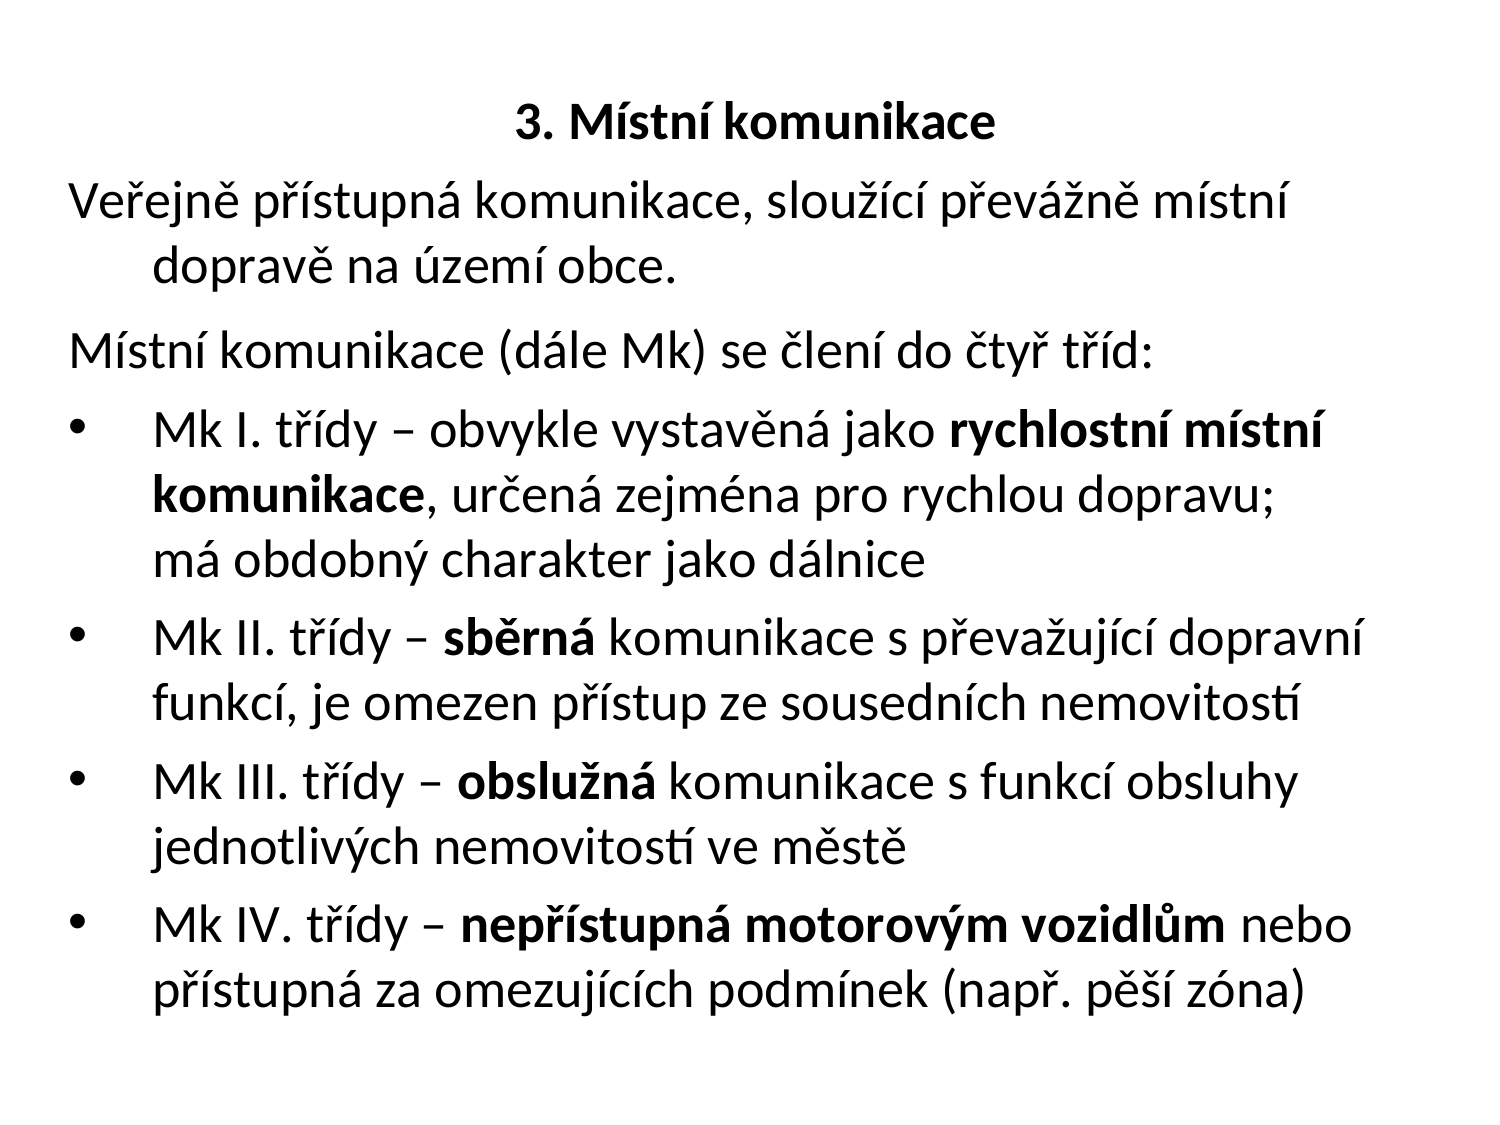

# 3. Místní komunikace
Veřejně přístupná komunikace, sloužící převážně místní dopravě na území obce.
Místní komunikace (dále Mk) se člení do čtyř tříd:
Mk I. třídy – obvykle vystavěná jako rychlostní místní komunikace, určená zejména pro rychlou dopravu;
má obdobný charakter jako dálnice
Mk II. třídy – sběrná komunikace s převažující dopravní funkcí, je omezen přístup ze sousedních nemovitostí
Mk III. třídy – obslužná komunikace s funkcí obsluhy jednotlivých nemovitostí ve městě
Mk IV. třídy – nepřístupná motorovým vozidlům nebo přístupná za omezujících podmínek (např. pěší zóna)